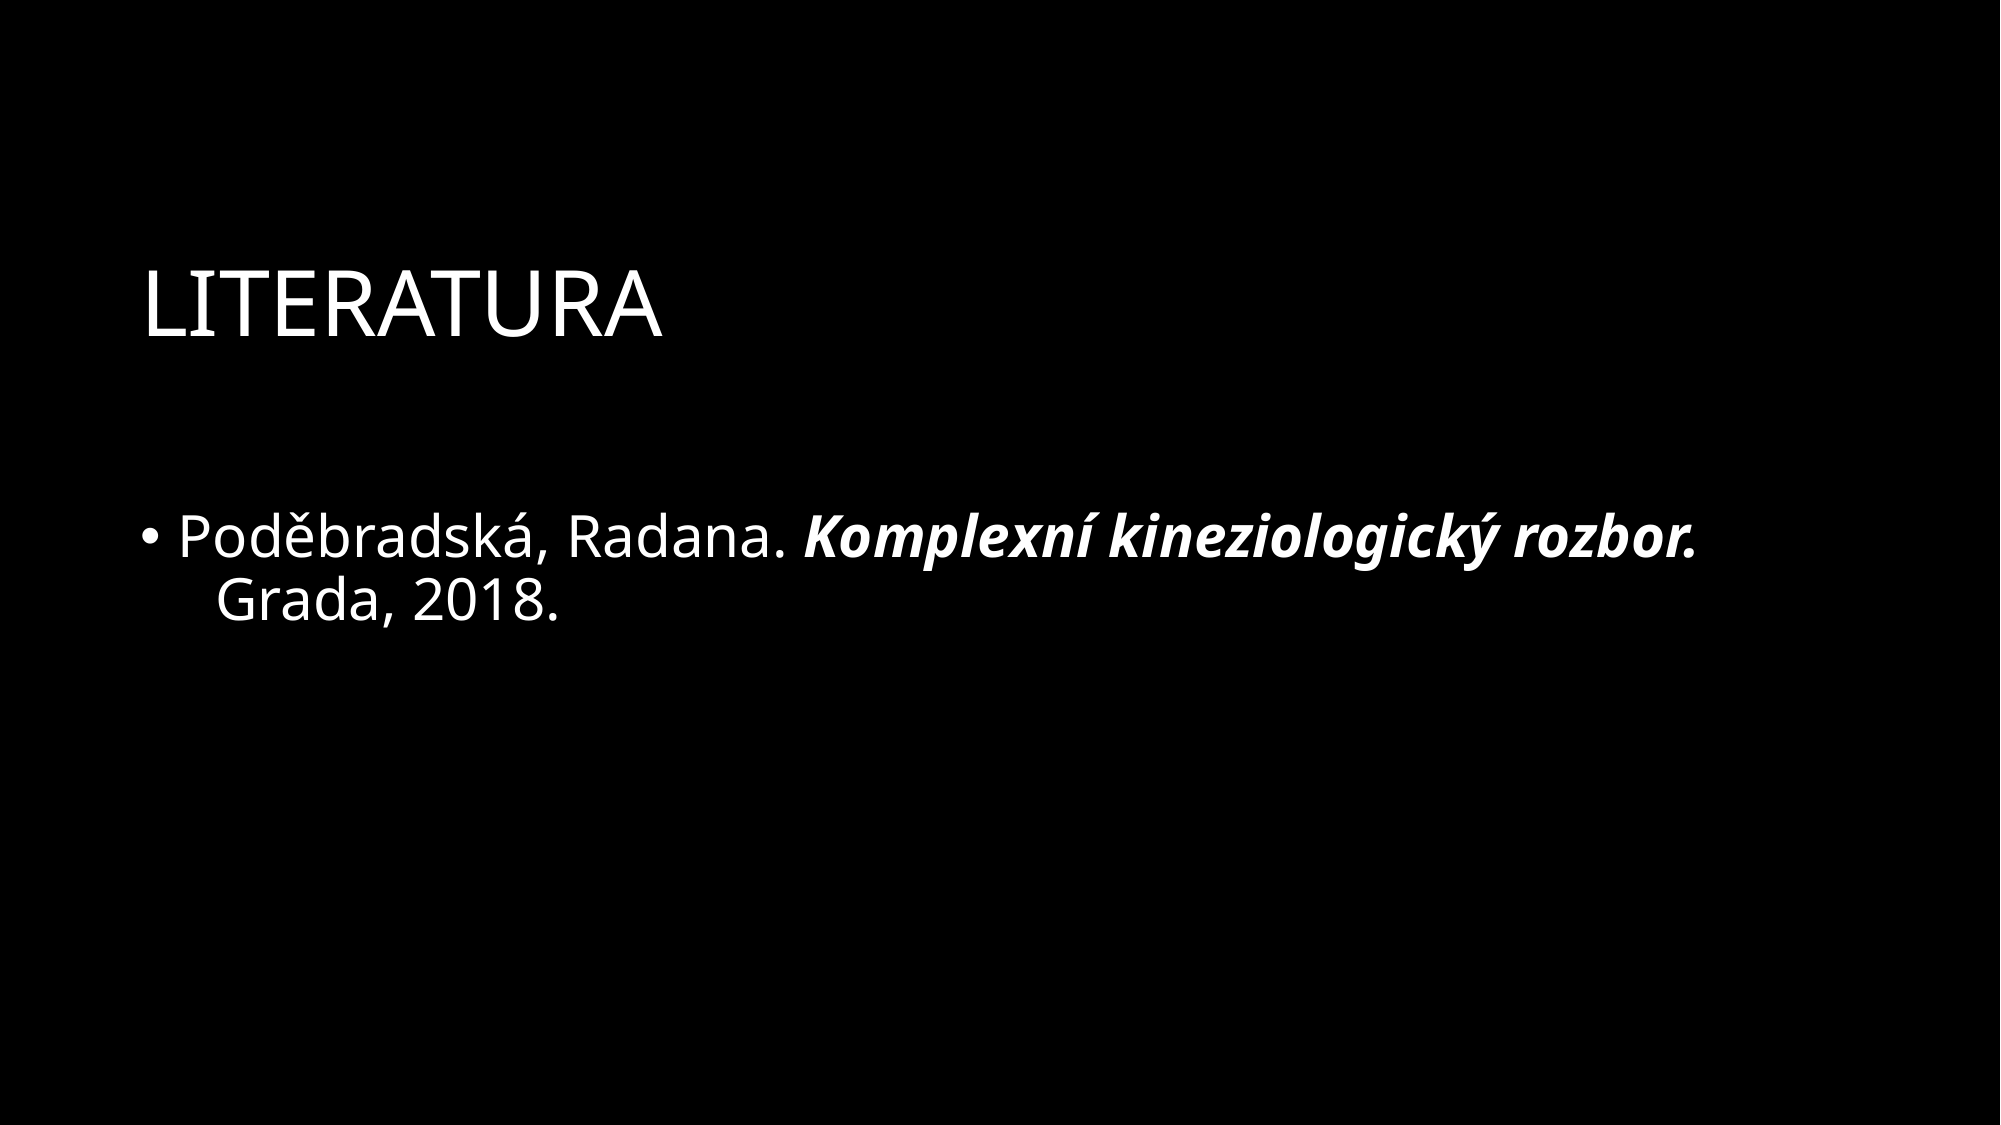

# LITERATURA
Poděbradská, Radana. Komplexní kineziologický rozbor. Grada, 2018.